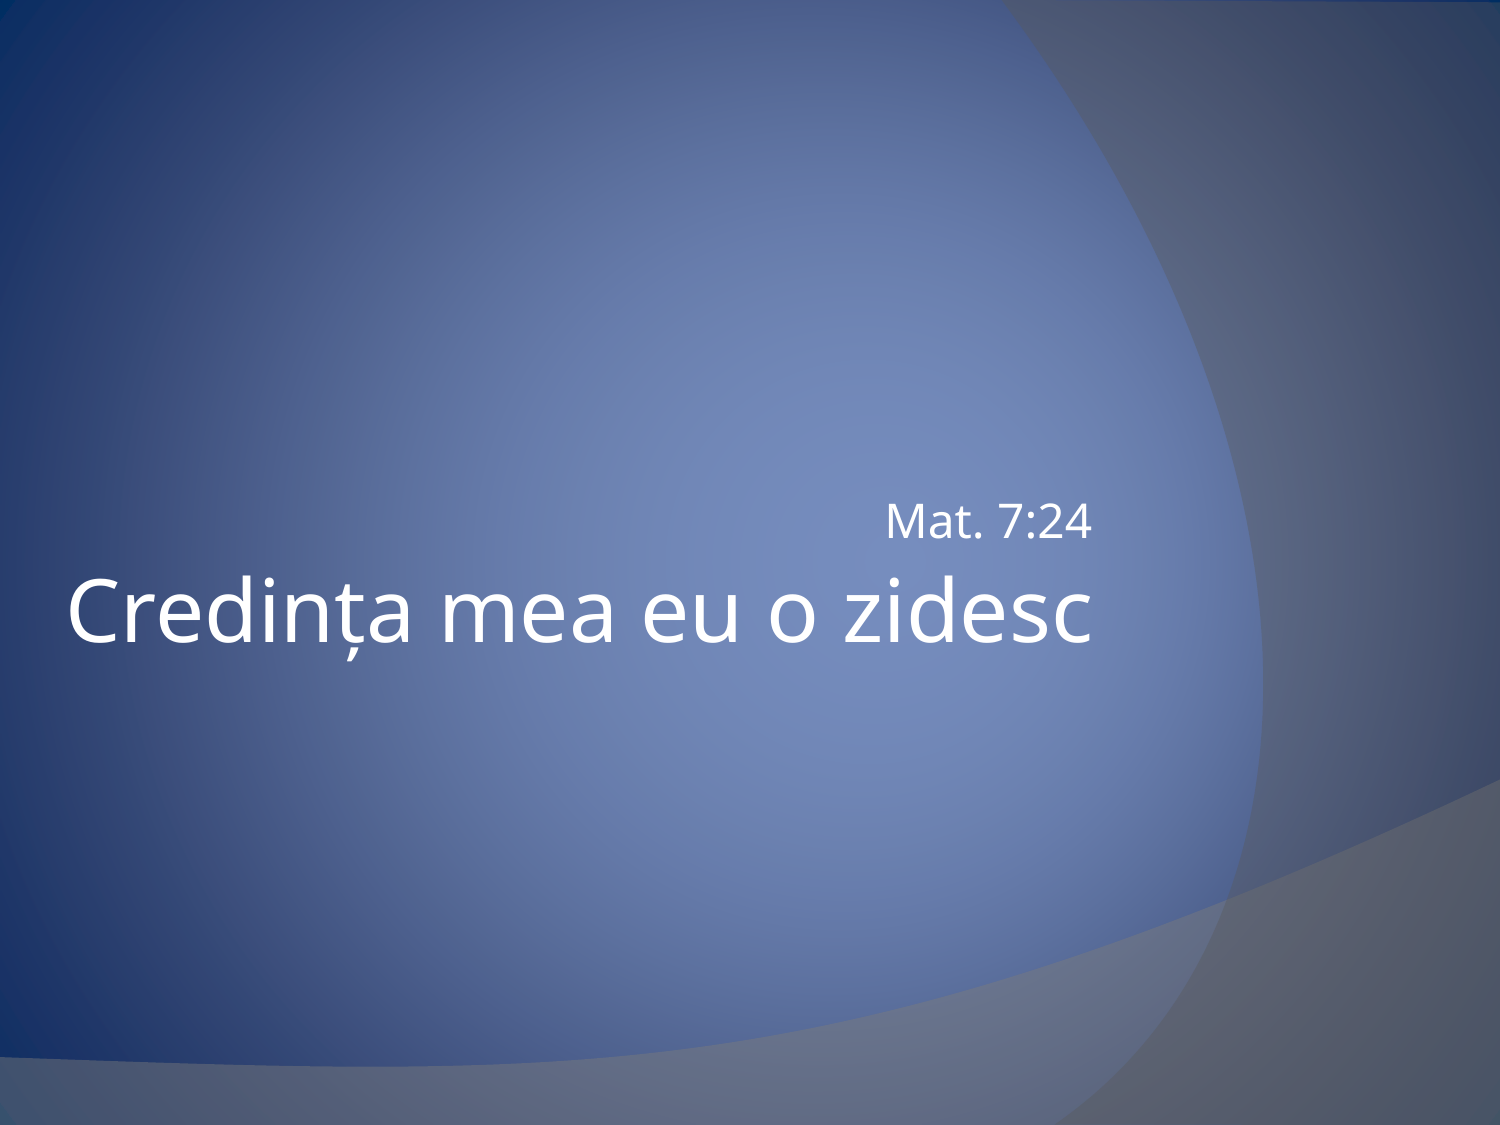

Mat. 7:24
# Credinţa mea eu o zidesc